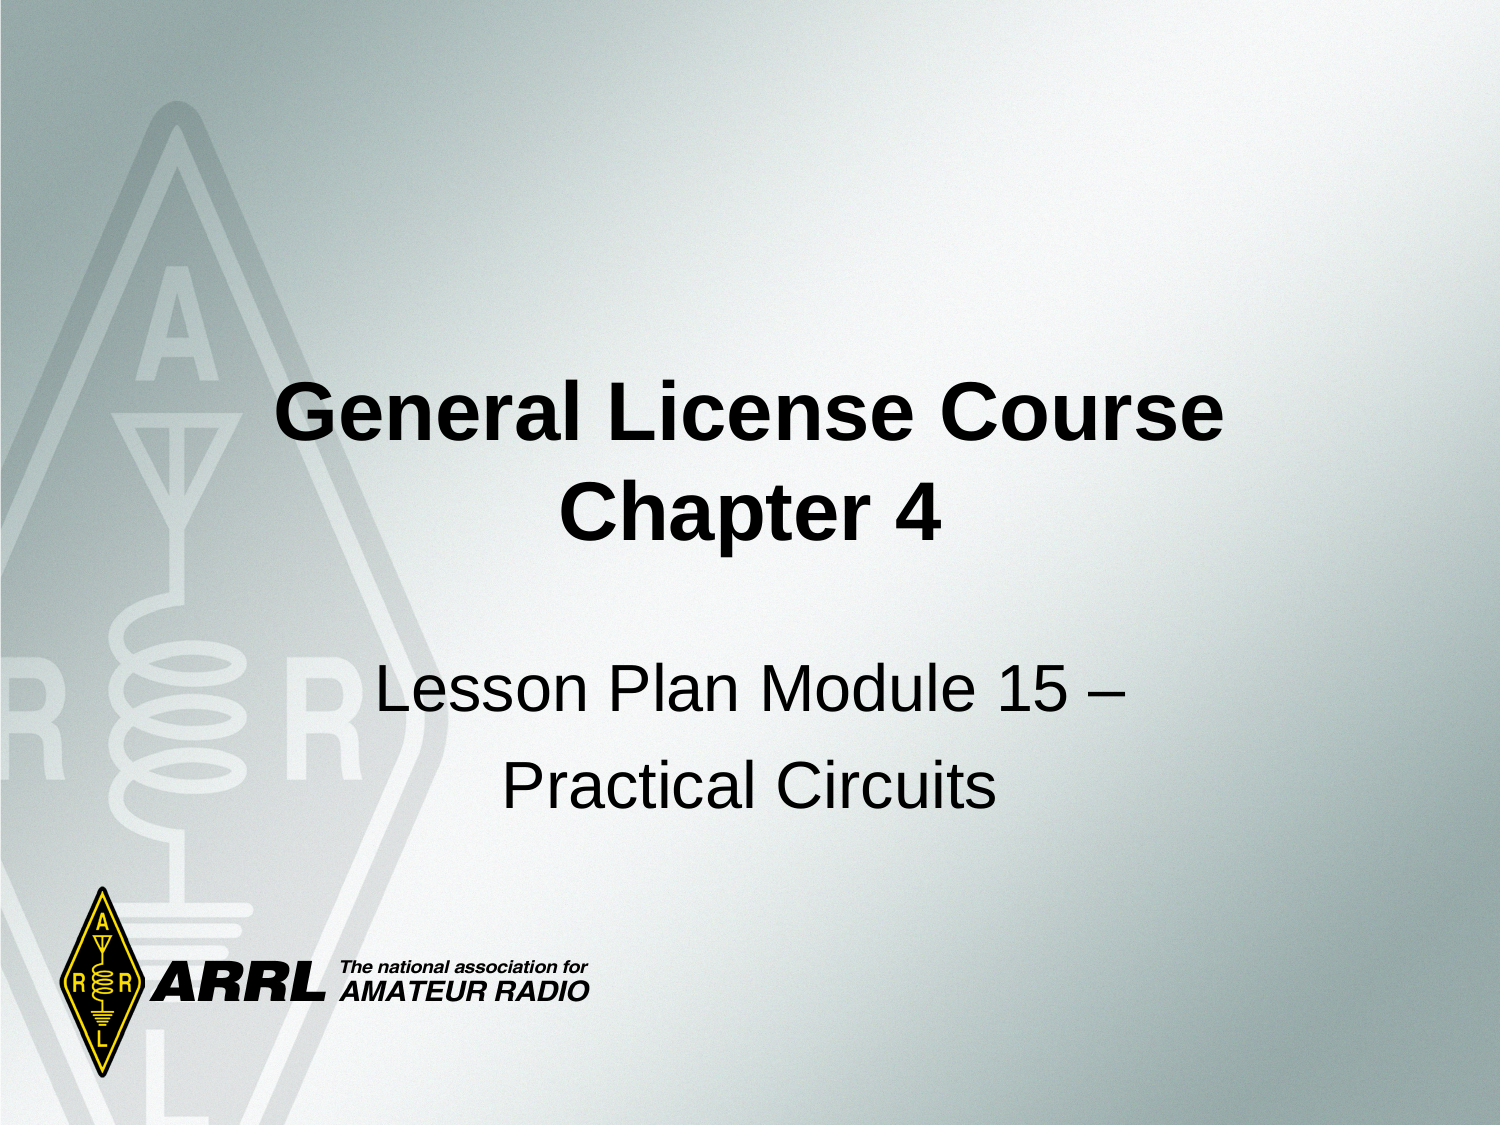

# General License Course Chapter 4
Lesson Plan Module 15 –
Practical Circuits